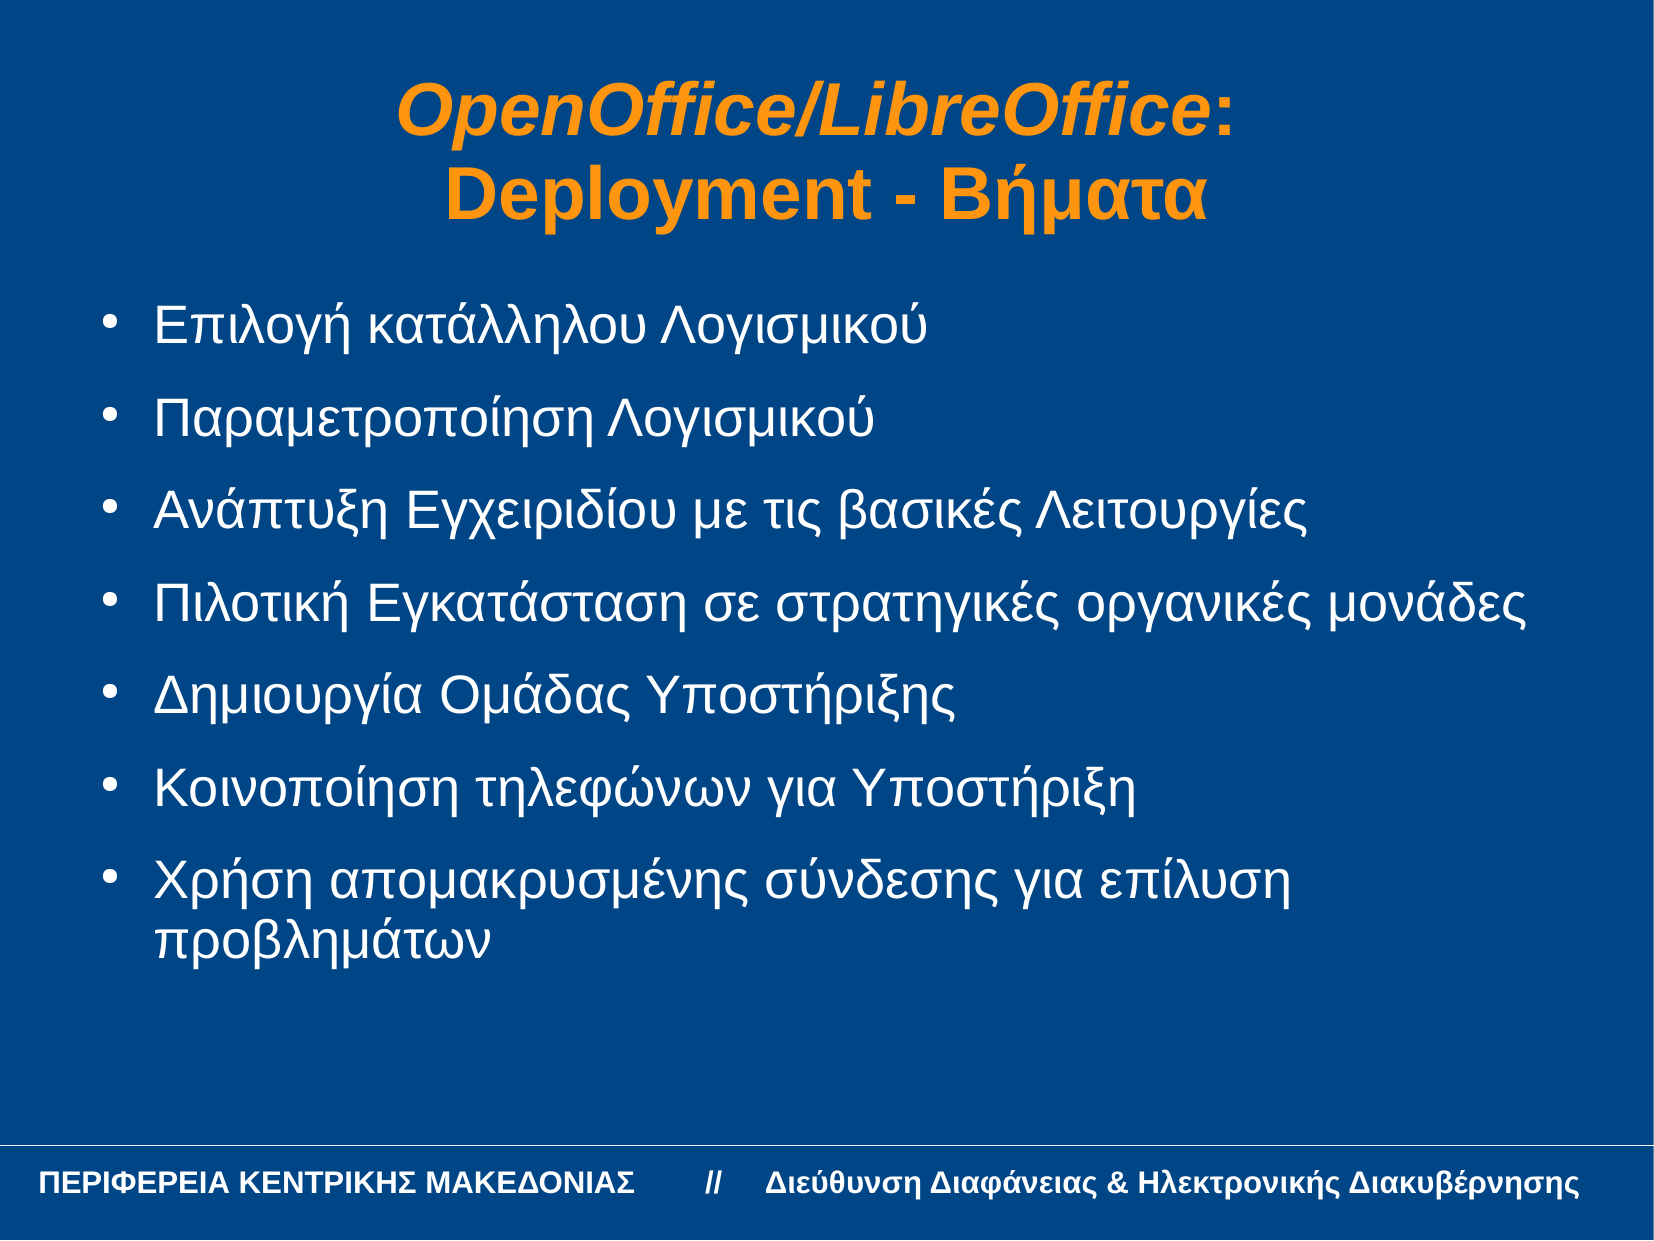

OpenOffice/LibreOffice:
Deployment - Βήματα
# Επιλογή κατάλληλου Λογισμικού
Παραμετροποίηση Λογισμικού
Ανάπτυξη Εγχειριδίου με τις βασικές Λειτουργίες
Πιλοτική Εγκατάσταση σε στρατηγικές οργανικές μονάδες
Δημιουργία Ομάδας Υποστήριξης
Κοινοποίηση τηλεφώνων για Υποστήριξη
Χρήση απομακρυσμένης σύνδεσης για επίλυση προβλημάτων
ΠΕΡΙΦΕΡΕΙΑ ΚΕΝΤΡΙΚΗΣ ΜΑΚΕΔΟΝΙΑΣ // Διεύθυνση Διαφάνειας & Ηλεκτρονικής Διακυβέρνησης